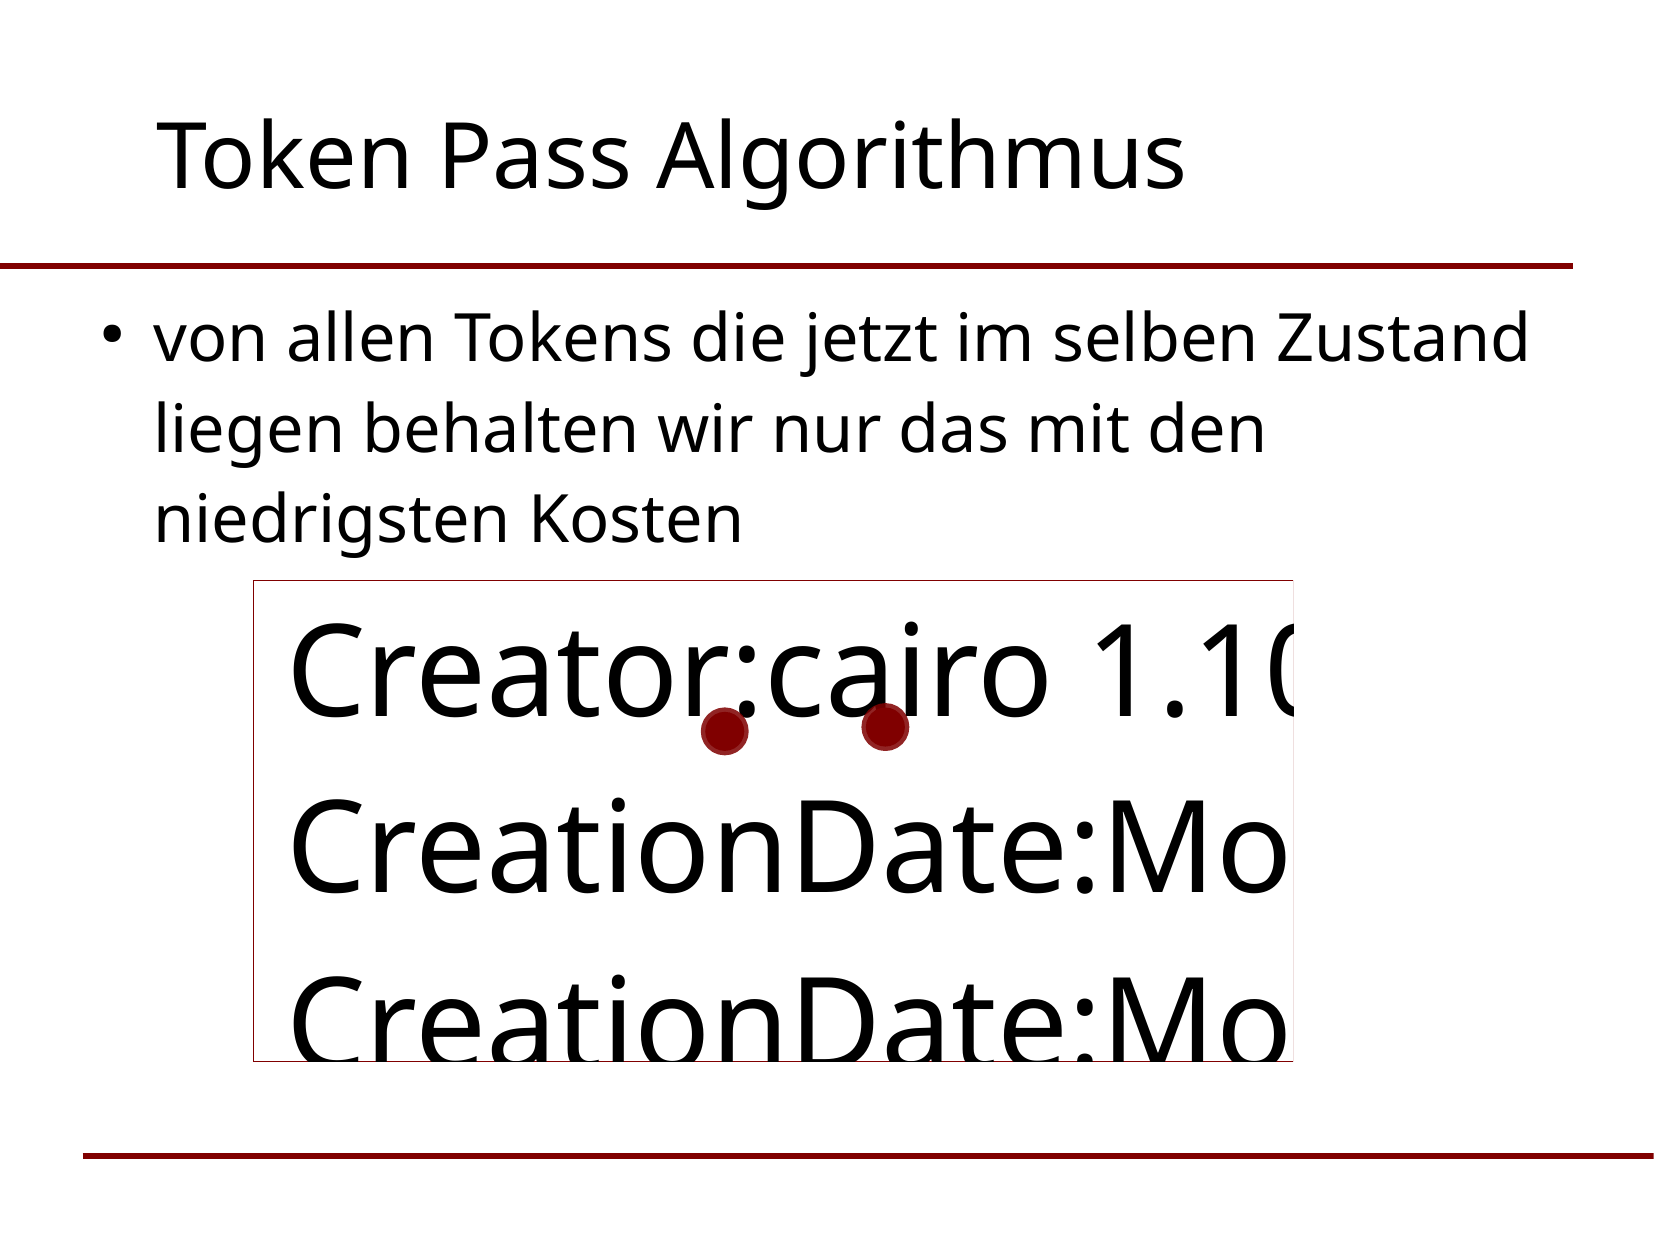

# Token Pass Algorithmus
von allen Tokens die jetzt im selben Zustand liegen behalten wir nur das mit den niedrigsten Kosten